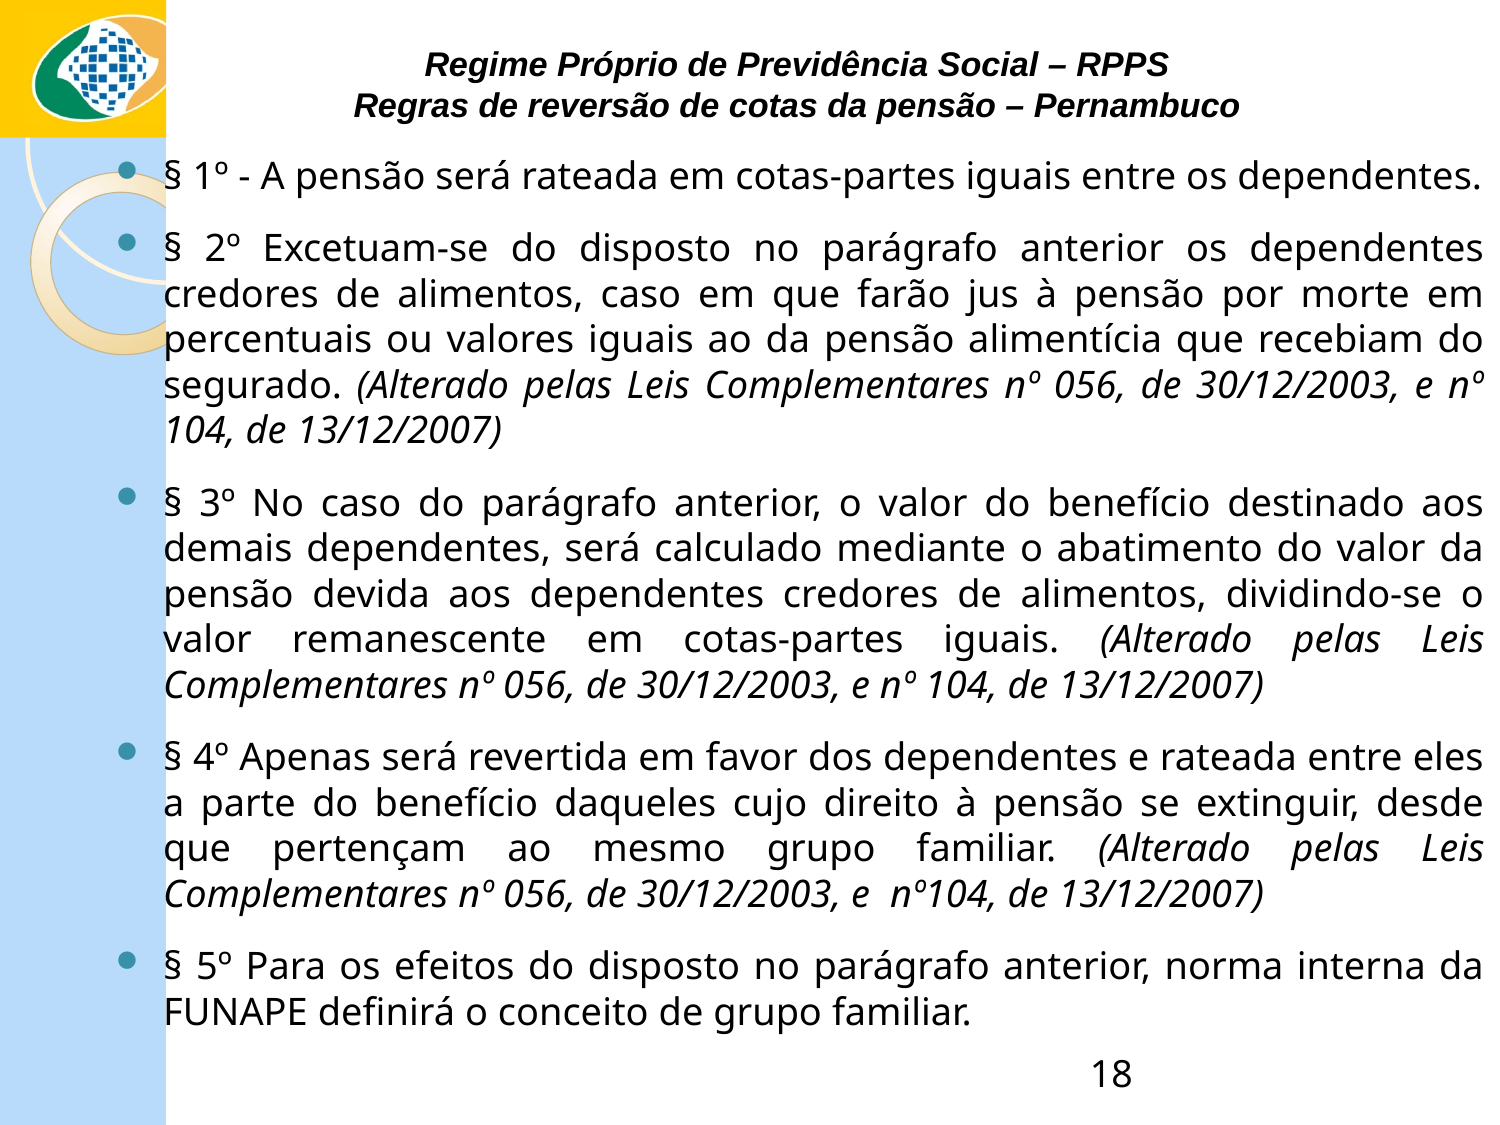

#
Regime Próprio de Previdência Social – RPPS
Regras de reversão de cotas da pensão – Pernambuco
§ 1º - A pensão será rateada em cotas-partes iguais entre os dependentes.
§ 2º Excetuam-se do disposto no parágrafo anterior os dependentes credores de alimentos, caso em que farão jus à pensão por morte em percentuais ou valores iguais ao da pensão alimentícia que recebiam do segurado. (Alterado pelas Leis Complementares nº 056, de 30/12/2003, e nº 104, de 13/12/2007)
§ 3º No caso do parágrafo anterior, o valor do benefício destinado aos demais dependentes, será calculado mediante o abatimento do valor da pensão devida aos dependentes credores de alimentos, dividindo-se o valor remanescente em cotas-partes iguais. (Alterado pelas Leis Complementares nº 056, de 30/12/2003, e nº 104, de 13/12/2007)
§ 4º Apenas será revertida em favor dos dependentes e rateada entre eles a parte do benefício daqueles cujo direito à pensão se extinguir, desde que pertençam ao mesmo grupo familiar. (Alterado pelas Leis Complementares nº 056, de 30/12/2003, e nº104, de 13/12/2007)
§ 5º Para os efeitos do disposto no parágrafo anterior, norma interna da FUNAPE definirá o conceito de grupo familiar.